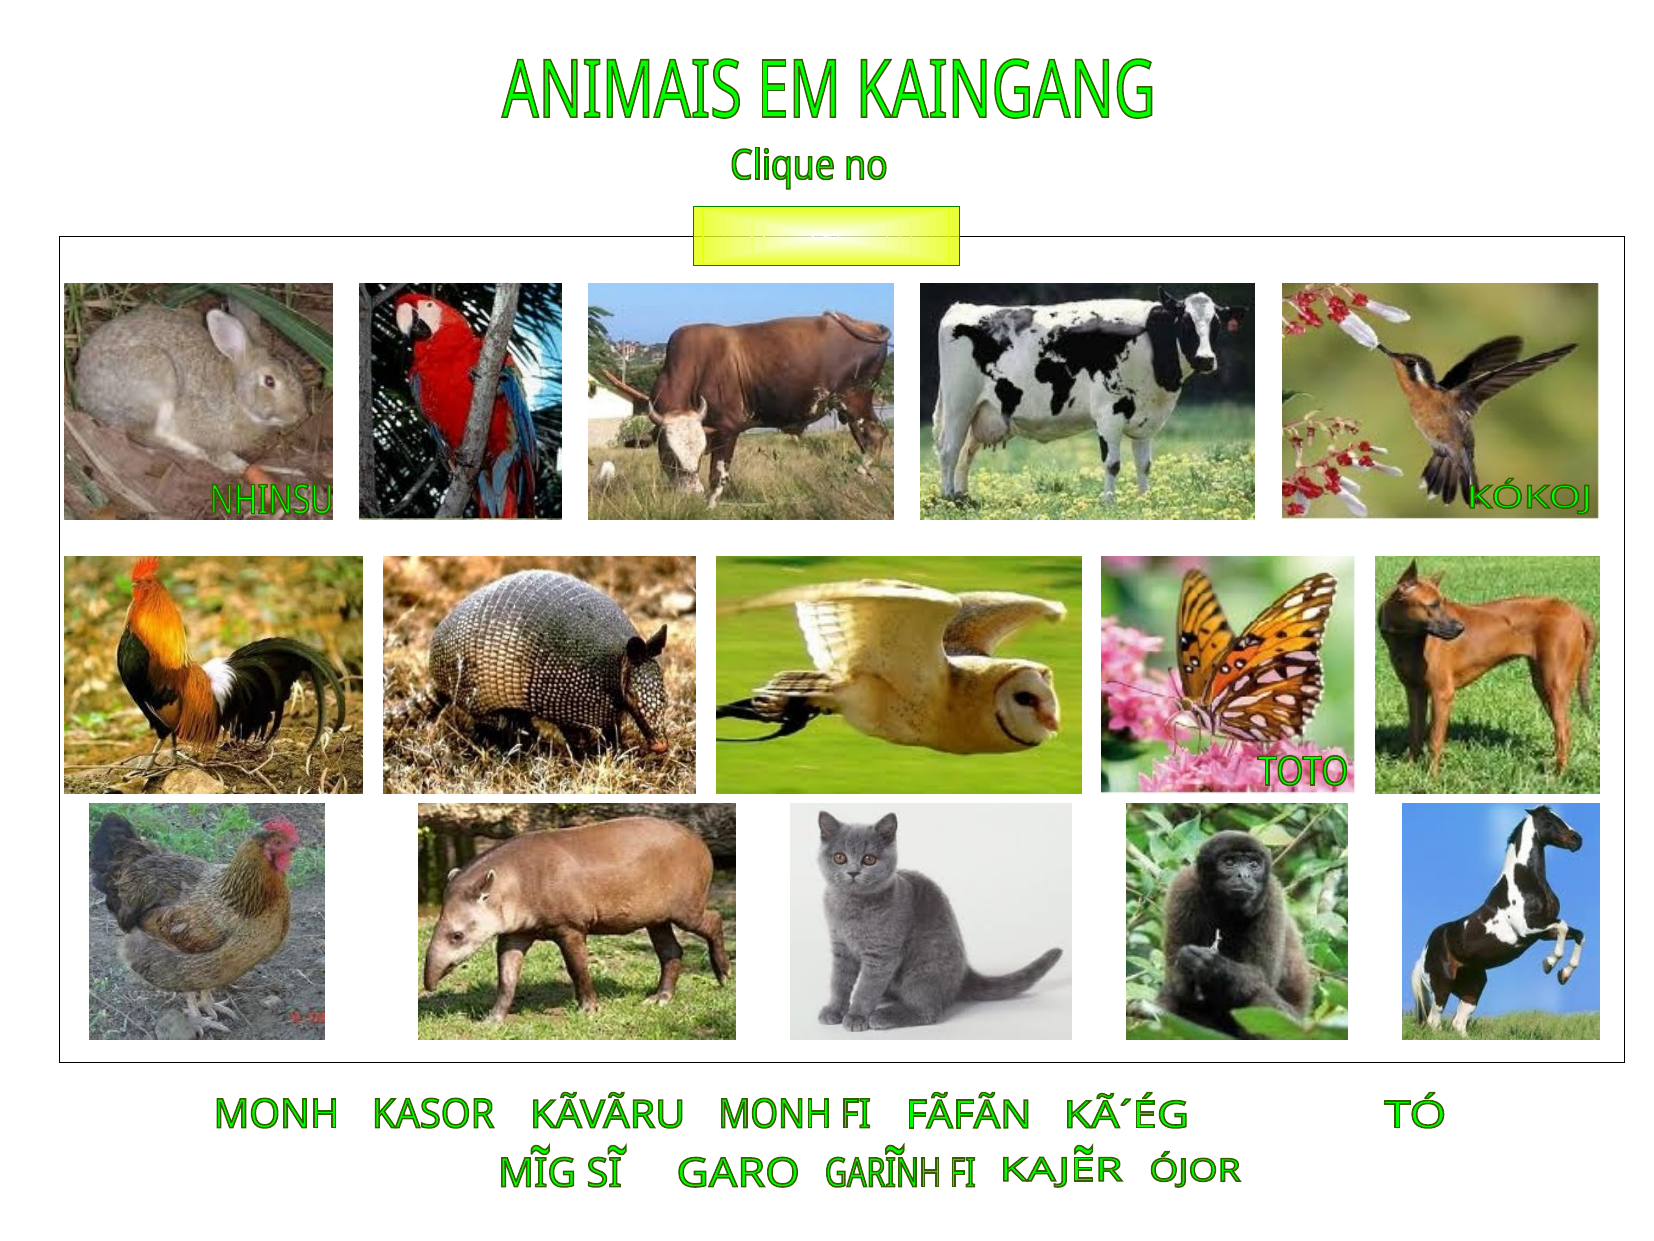

Clique no
KÓKOJ
NHINSU
TOTO
KÃVÃRU
FÃFÃN
KÃ´ÉG
TÓ
MONH
KASOR
MONH FI
~
~
~
~
~
KAJER
ÓJOR
MIG SI
GARO
GARINH FI